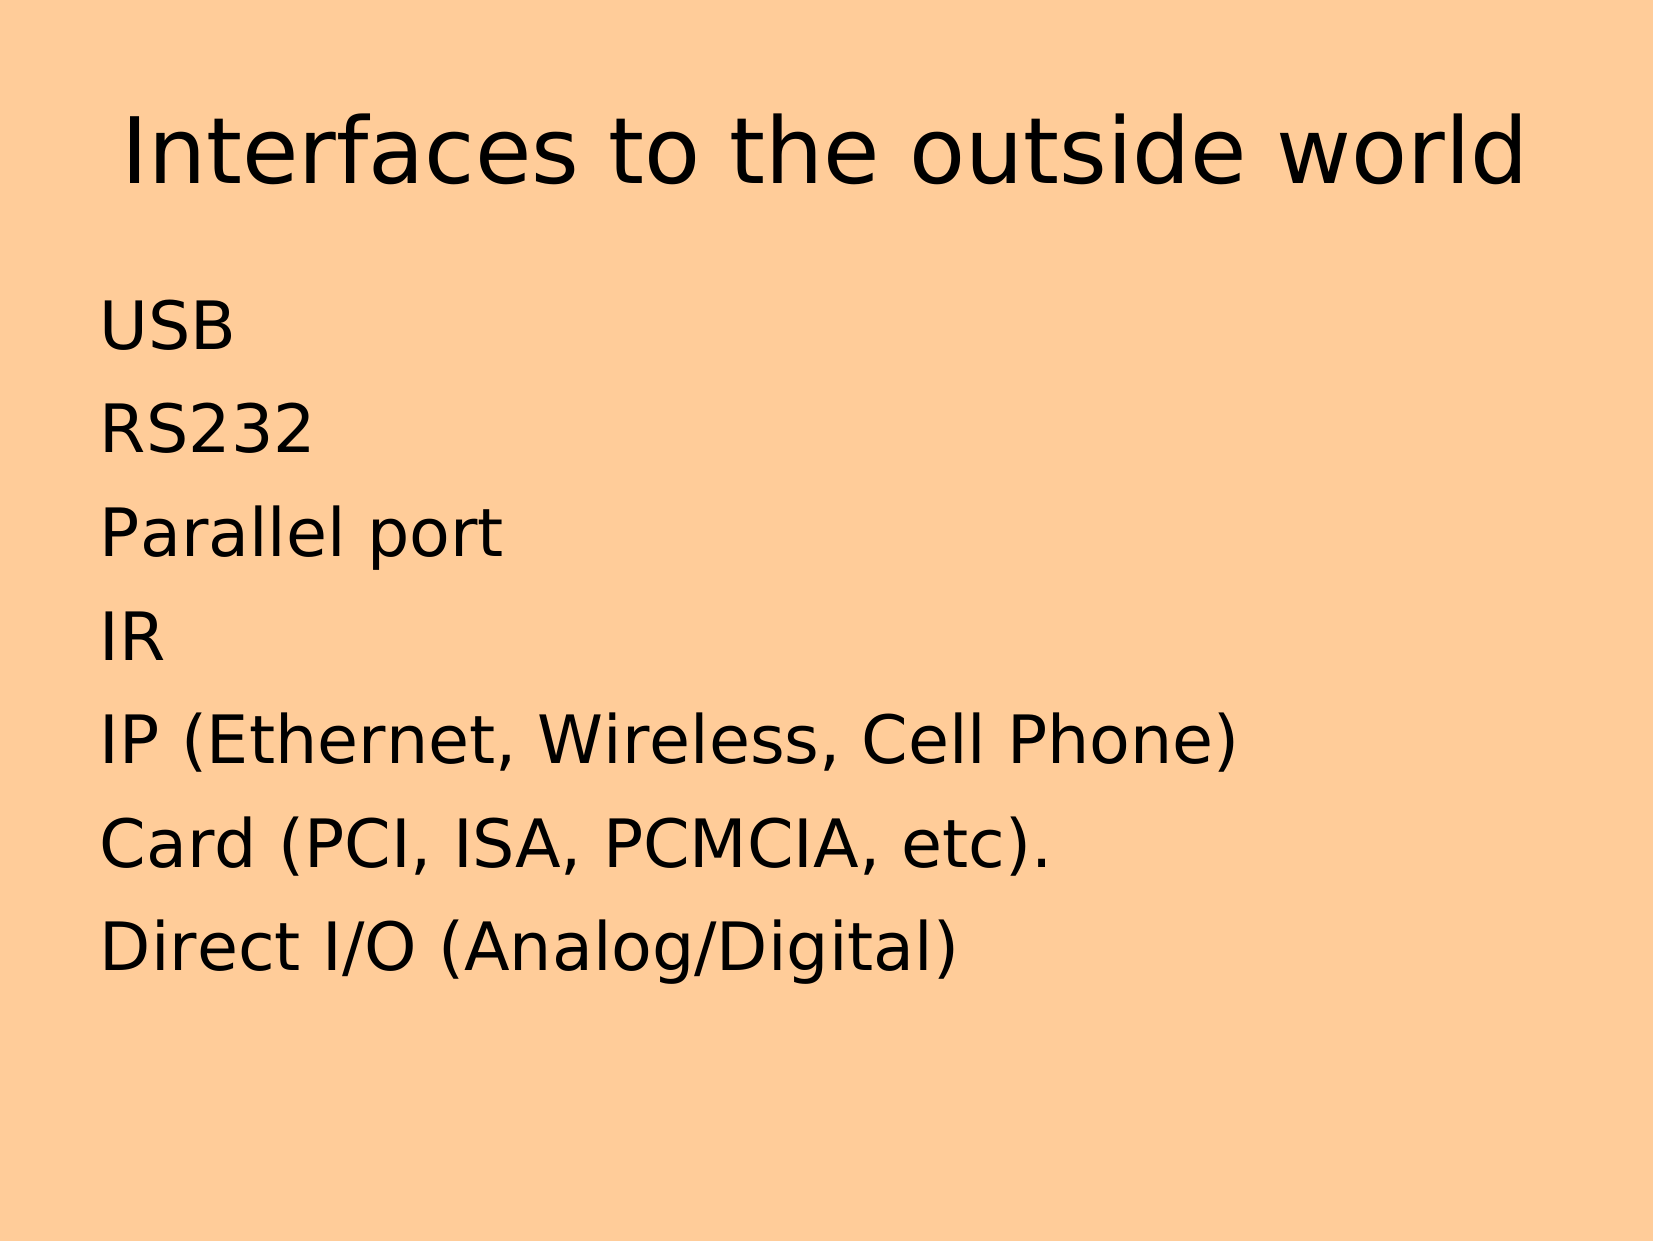

# Interfaces to the outside world
USB
RS232
Parallel port
IR
IP (Ethernet, Wireless, Cell Phone)
Card (PCI, ISA, PCMCIA, etc).
Direct I/O (Analog/Digital)